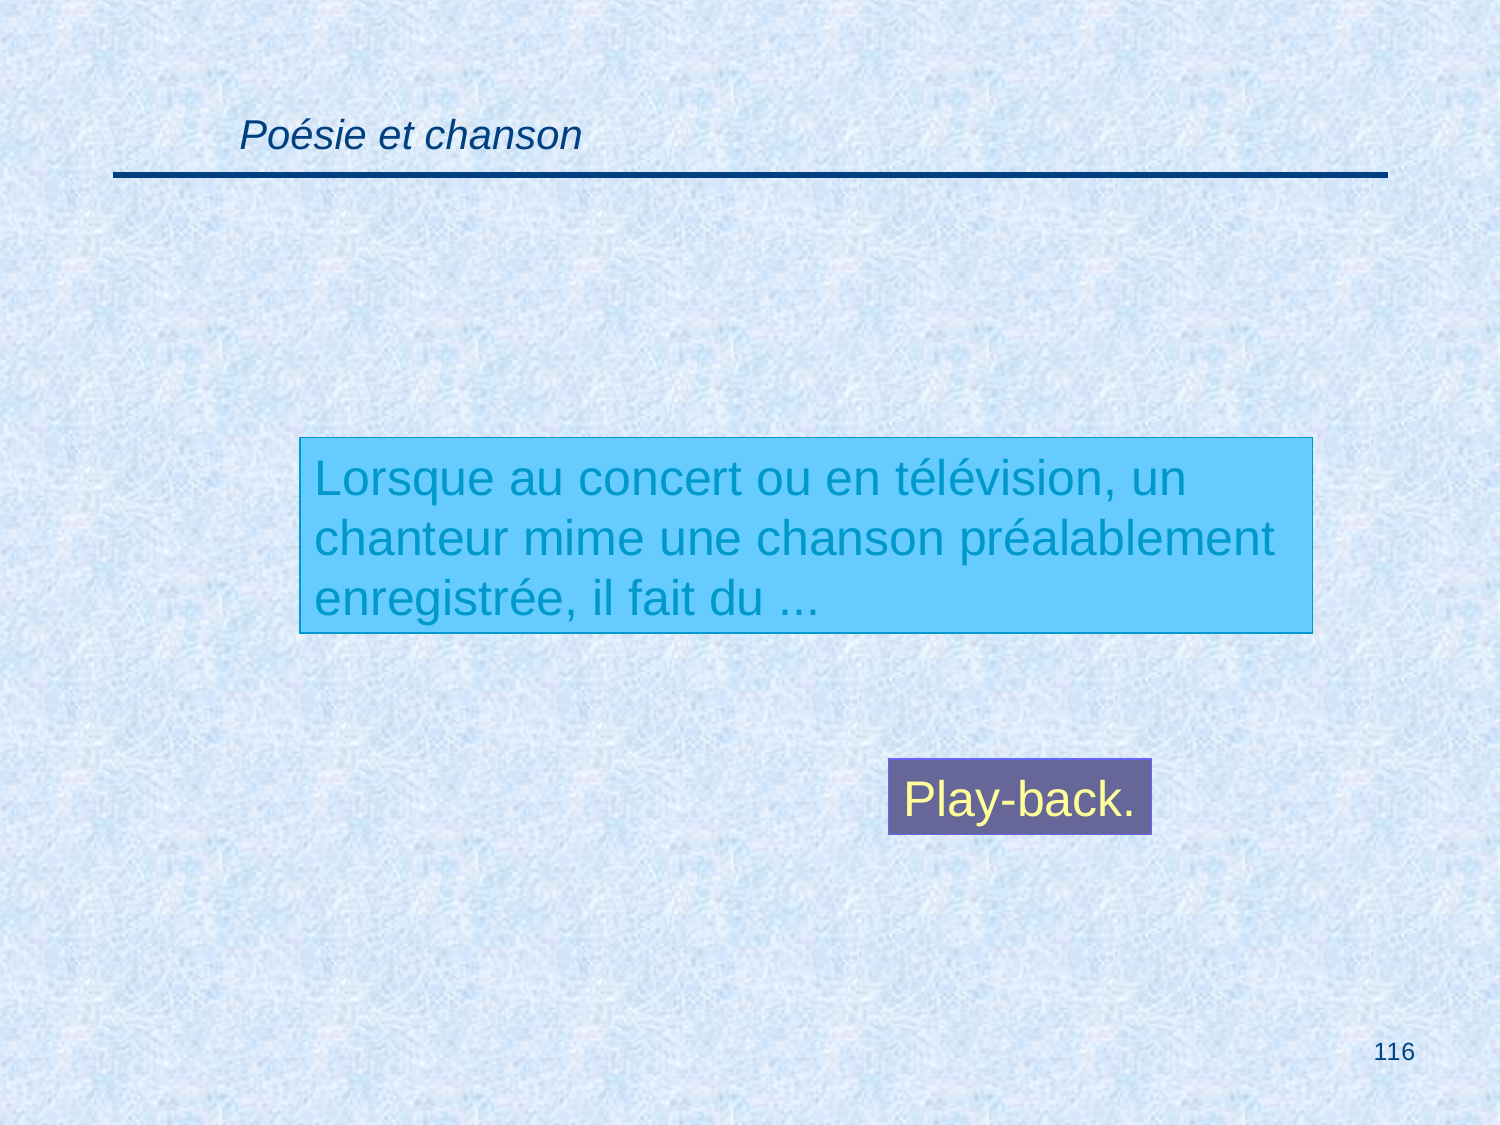

Poésie et chanson
Lorsque au concert ou en télévision, un chanteur mime une chanson préalablement enregistrée, il fait du ...
Play-back.
116